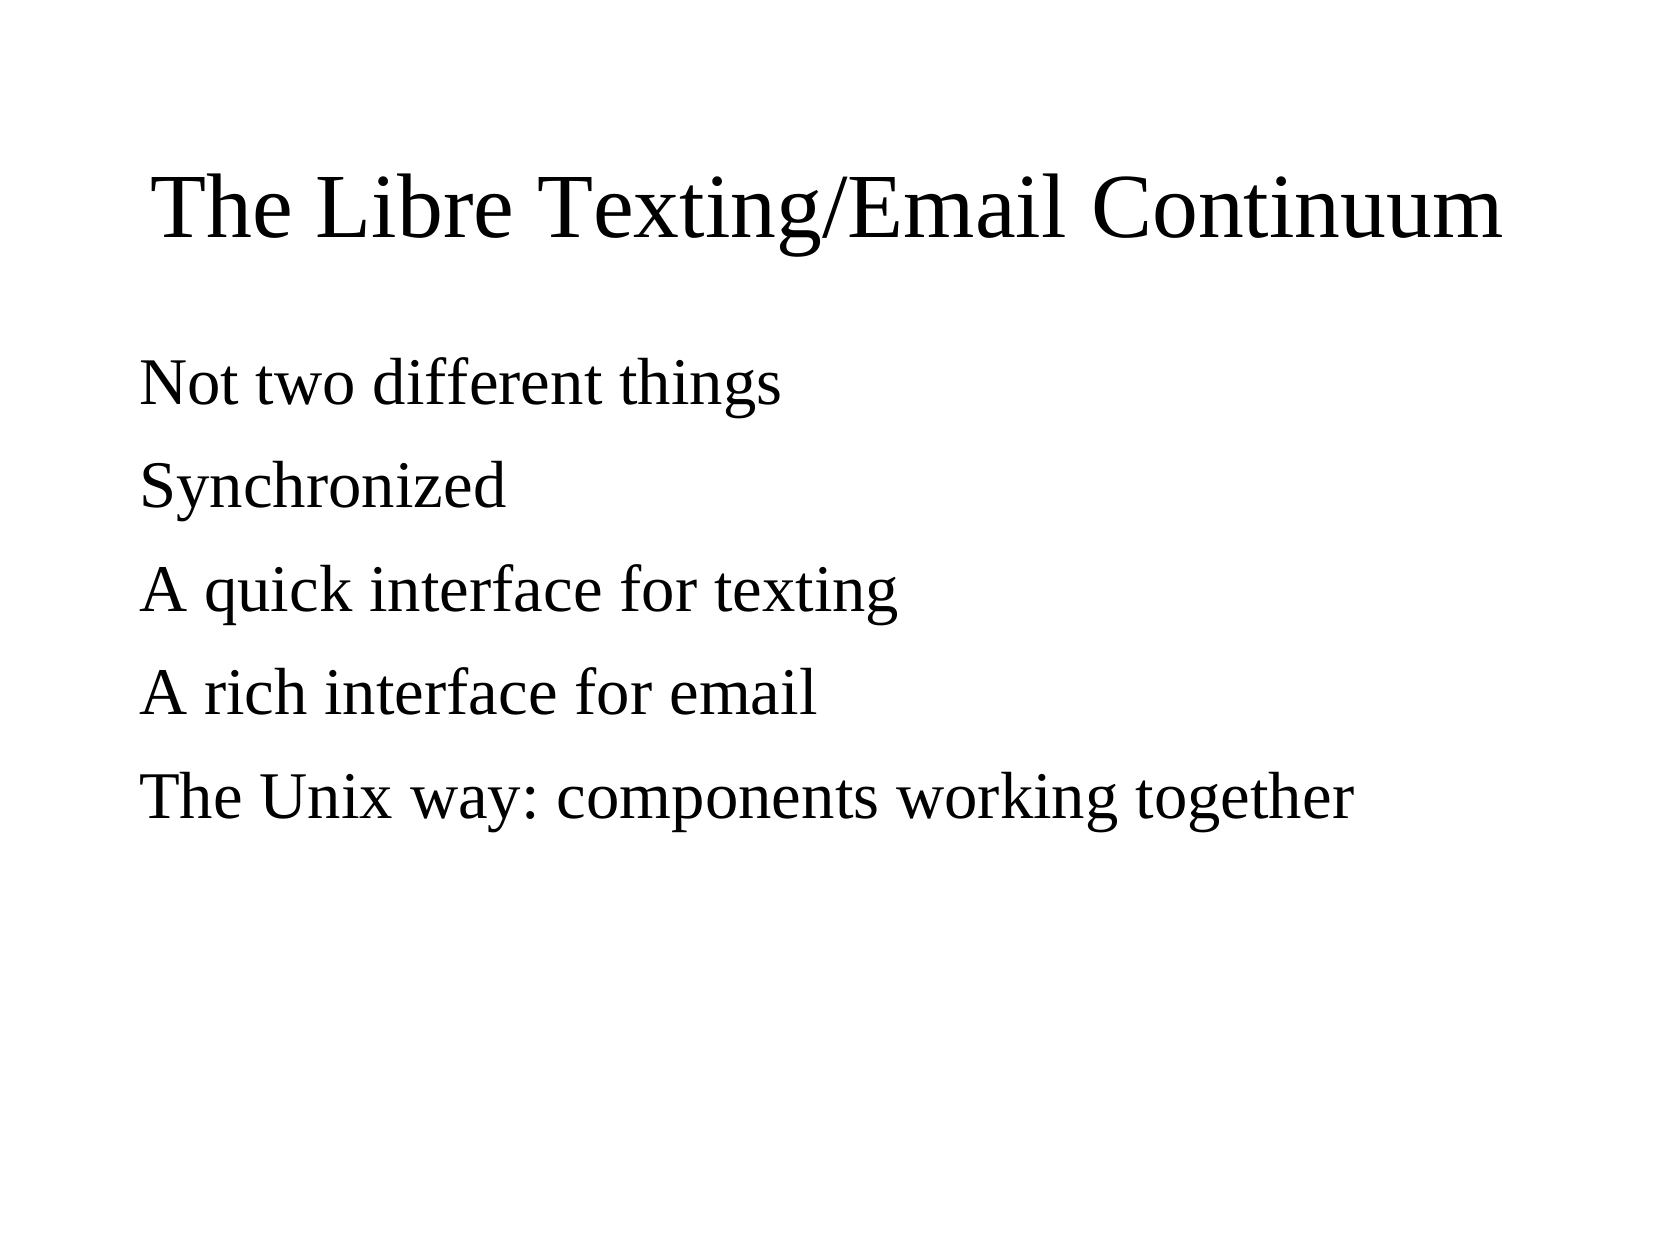

# The Libre Texting/Email Continuum
Not two different things
Synchronized
A quick interface for texting
A rich interface for email
The Unix way: components working together